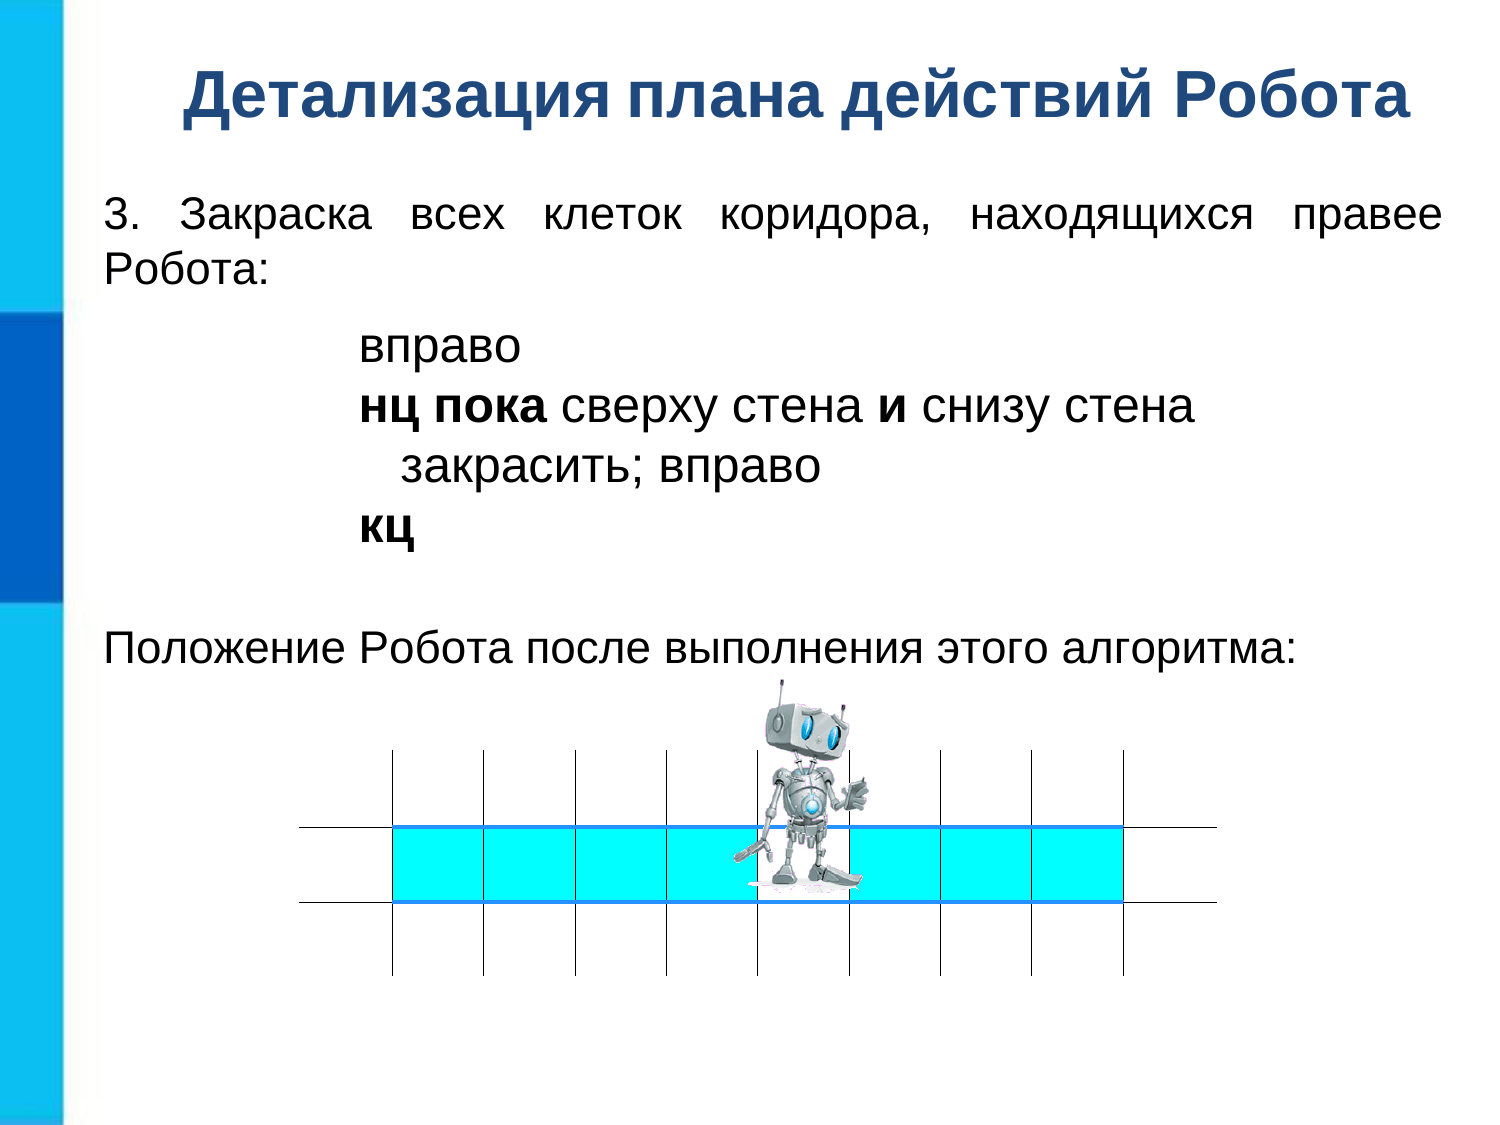

Детализация плана действий Робота
3. Закраска всех клеток коридора, находящихся правее Робота:
вправо
нц пока сверху стена и снизу стена
 закрасить; вправо
кц
Положение Робота после выполнения этого алгоритма:
| | | | | | | | | | |
| --- | --- | --- | --- | --- | --- | --- | --- | --- | --- |
| | | | | | | | | | |
| | | | | | | | | | |
| | | | | | | | | | |
| --- | --- | --- | --- | --- | --- | --- | --- | --- | --- |
| | | | | | | | | | |
| | | | | | | | | | |